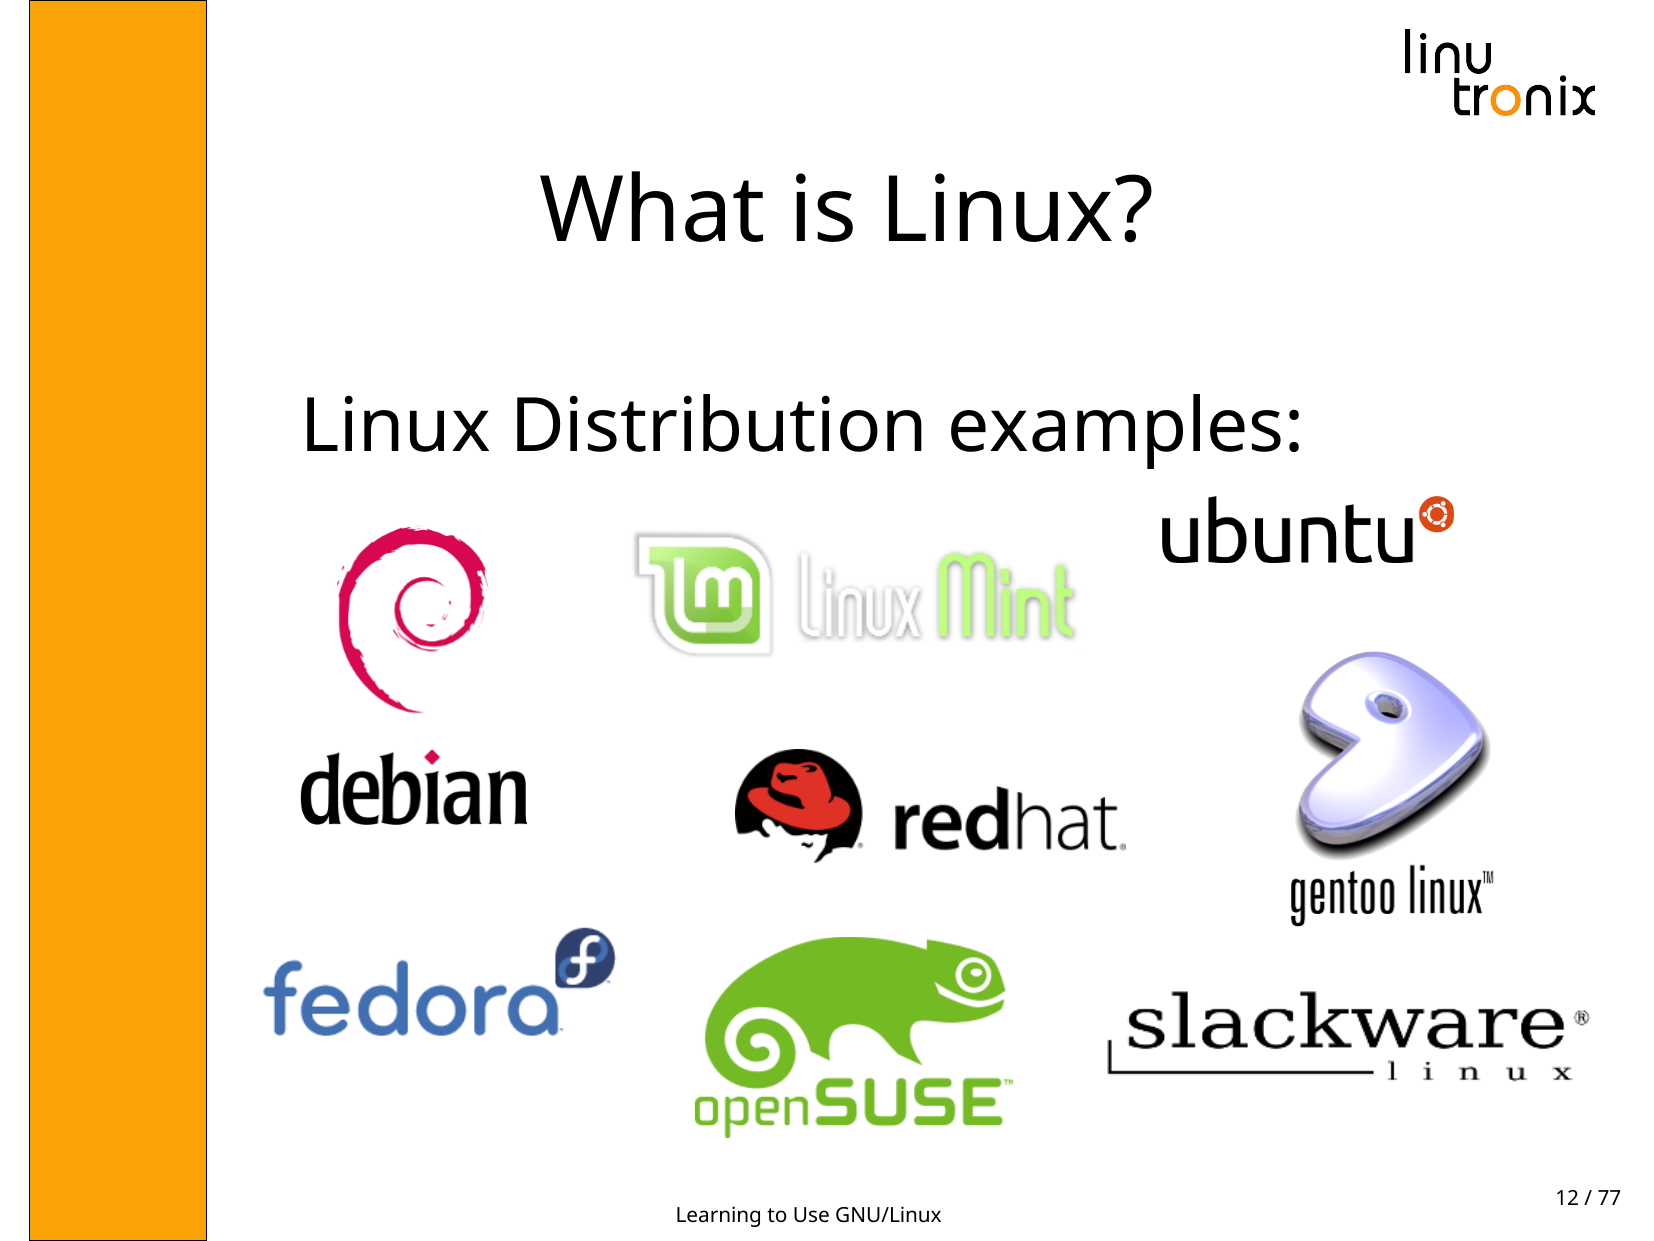

What is Linux?
Linux Distribution examples:
12
Firmenvorstellung Linutronix V3.3